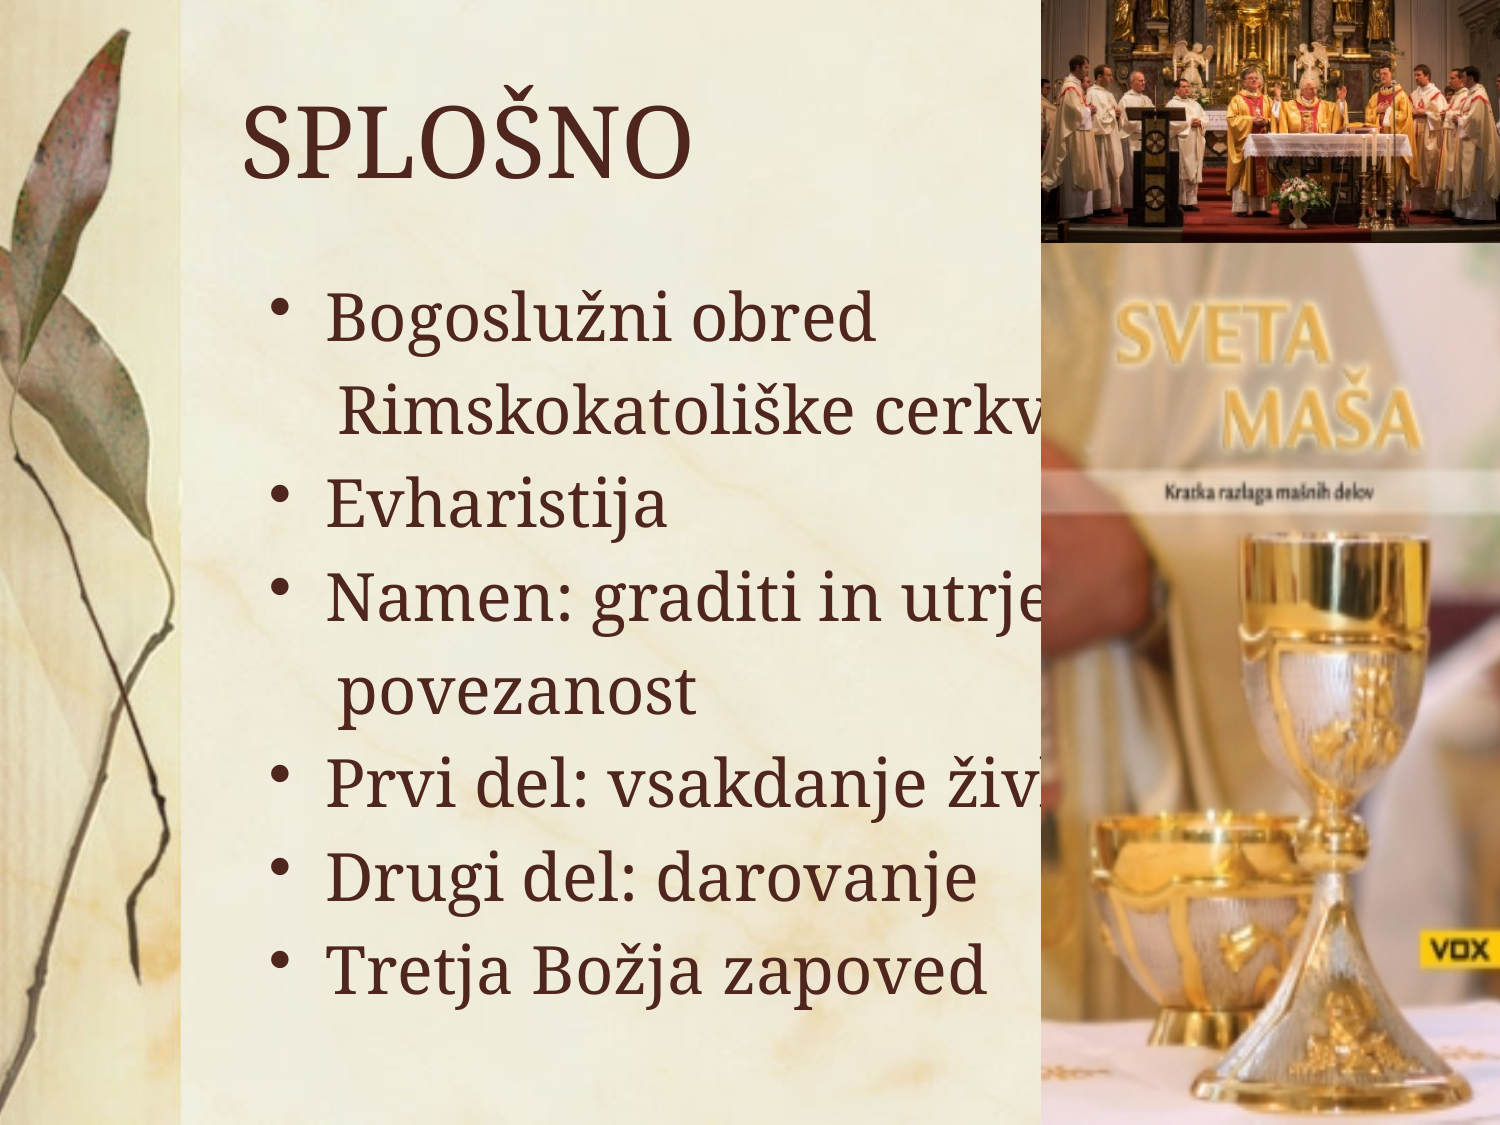

# SPLOŠNO
Bogoslužni obred
 Rimskokatoliške cerkve
Evharistija
Namen: graditi in utrjevati
 povezanost
Prvi del: vsakdanje življenje
Drugi del: darovanje
Tretja Božja zapoved